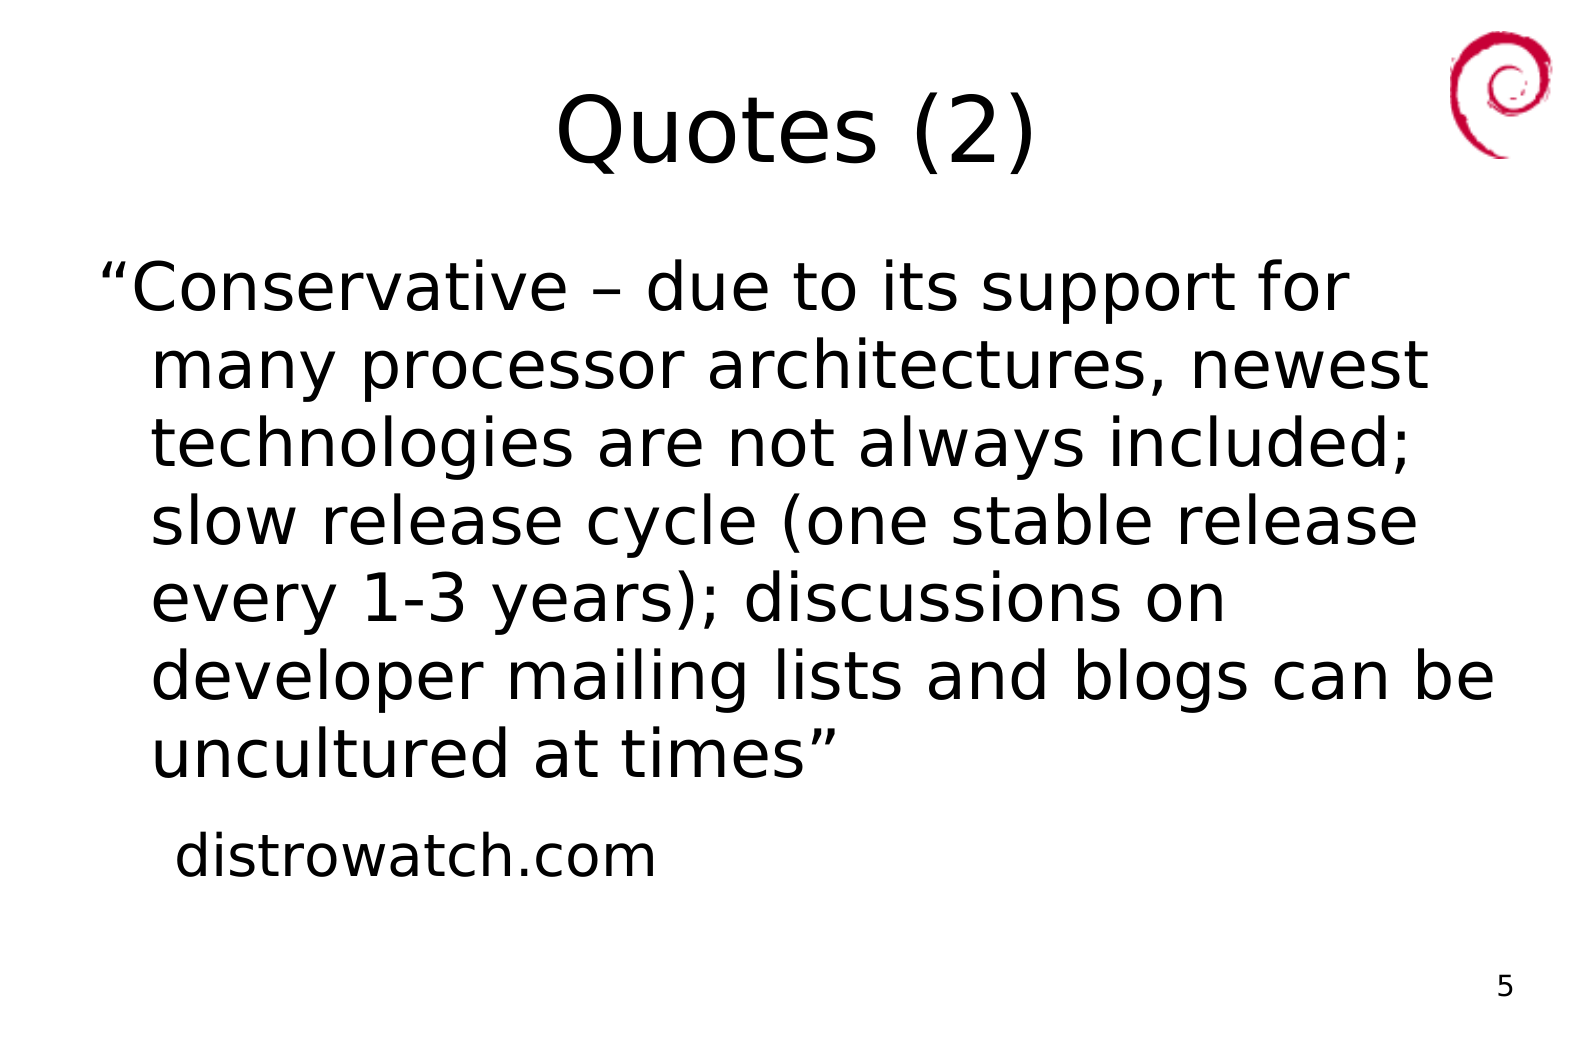

# Quotes (2)
“Conservative – due to its support for many processor architectures, newest technologies are not always included; slow release cycle (one stable release every 1-3 years); discussions on developer mailing lists and blogs can be uncultured at times”
distrowatch.com
5